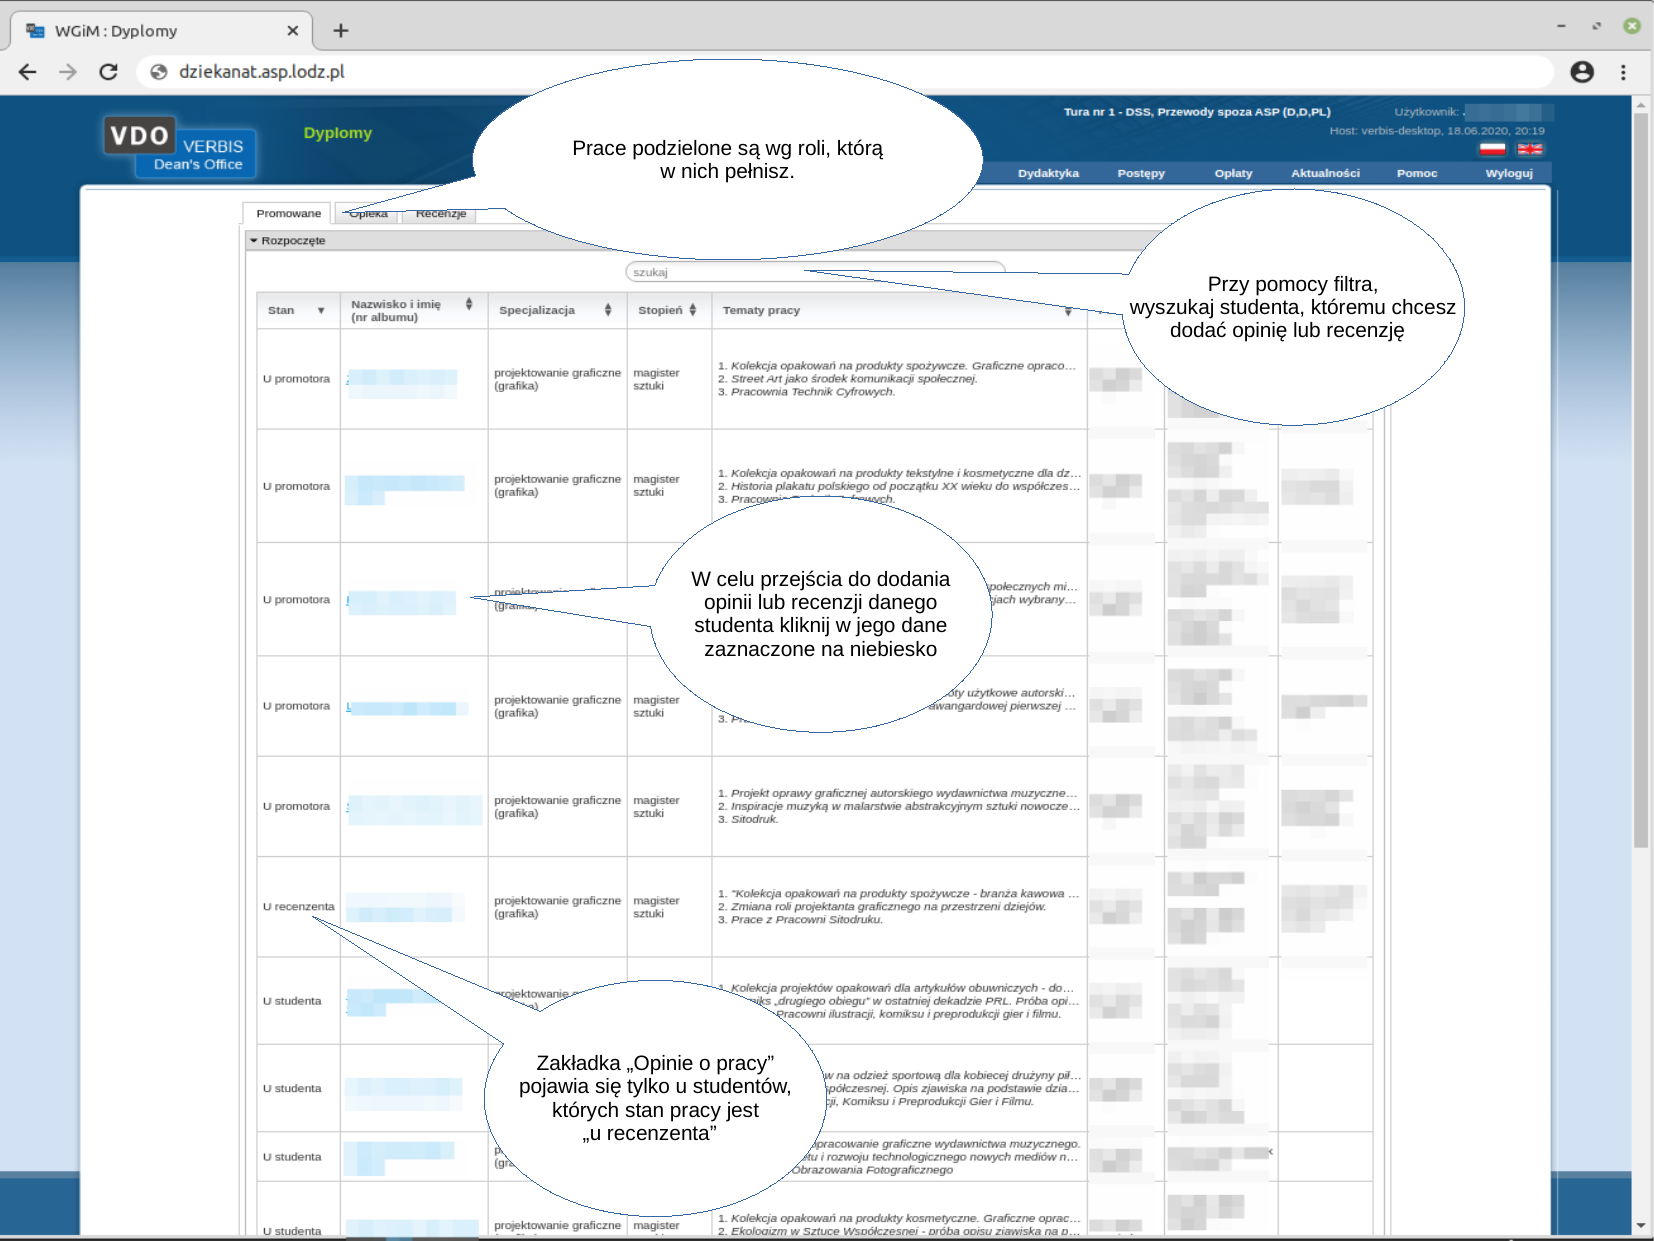

Prace podzielone są wg roli, którą w nich pełnisz.
Przy pomocy filtra,
wyszukaj studenta, któremu chcesz
dodać opinię lub recenzję
W celu przejścia do dodania
opinii lub recenzji danego
studenta kliknij w jego dane
zaznaczone na niebiesko
Zakładka „Opinie o pracy”
pojawia się tylko u studentów,
których stan pracy jest
„u recenzenta”